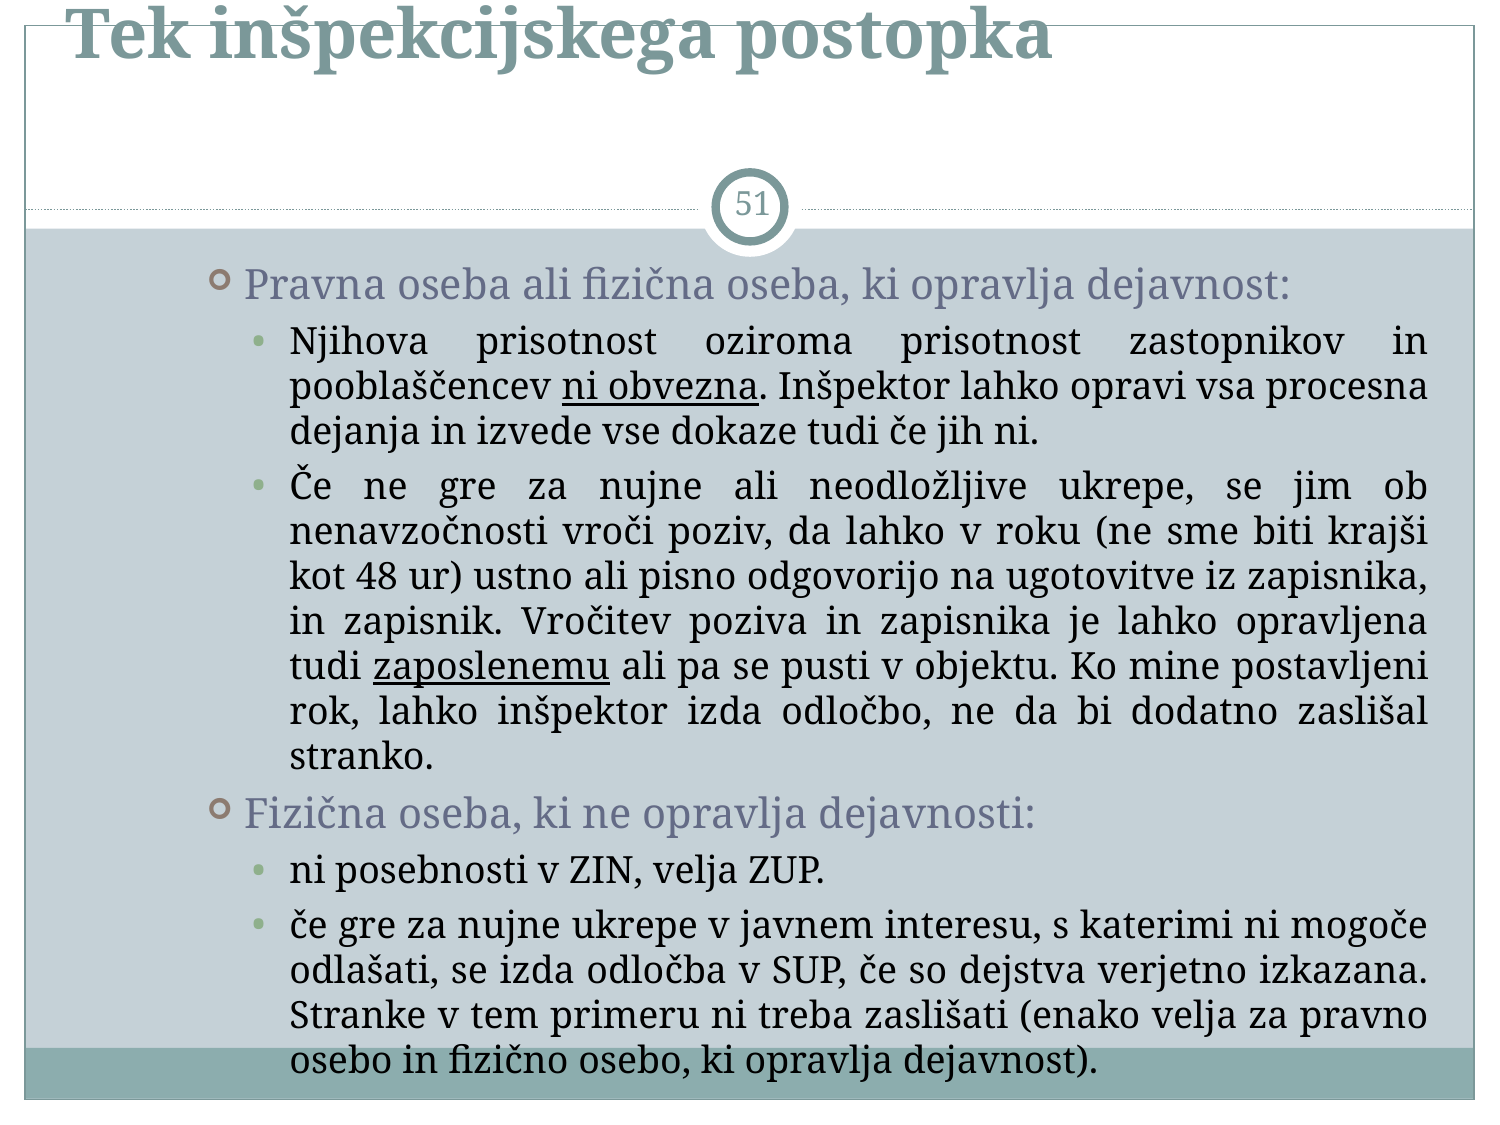

# Tek inšpekcijskega postopka
Pravna oseba ali fizična oseba, ki opravlja dejavnost:
Njihova prisotnost oziroma prisotnost zastopnikov in pooblaščencev ni obvezna. Inšpektor lahko opravi vsa procesna dejanja in izvede vse dokaze tudi če jih ni.
Če ne gre za nujne ali neodložljive ukrepe, se jim ob nenavzočnosti vroči poziv, da lahko v roku (ne sme biti krajši kot 48 ur) ustno ali pisno odgovorijo na ugotovitve iz zapisnika, in zapisnik. Vročitev poziva in zapisnika je lahko opravljena tudi zaposlenemu ali pa se pusti v objektu. Ko mine postavljeni rok, lahko inšpektor izda odločbo, ne da bi dodatno zaslišal stranko.
Fizična oseba, ki ne opravlja dejavnosti:
ni posebnosti v ZIN, velja ZUP.
če gre za nujne ukrepe v javnem interesu, s katerimi ni mogoče odlašati, se izda odločba v SUP, če so dejstva verjetno izkazana. Stranke v tem primeru ni treba zaslišati (enako velja za pravno osebo in fizično osebo, ki opravlja dejavnost).